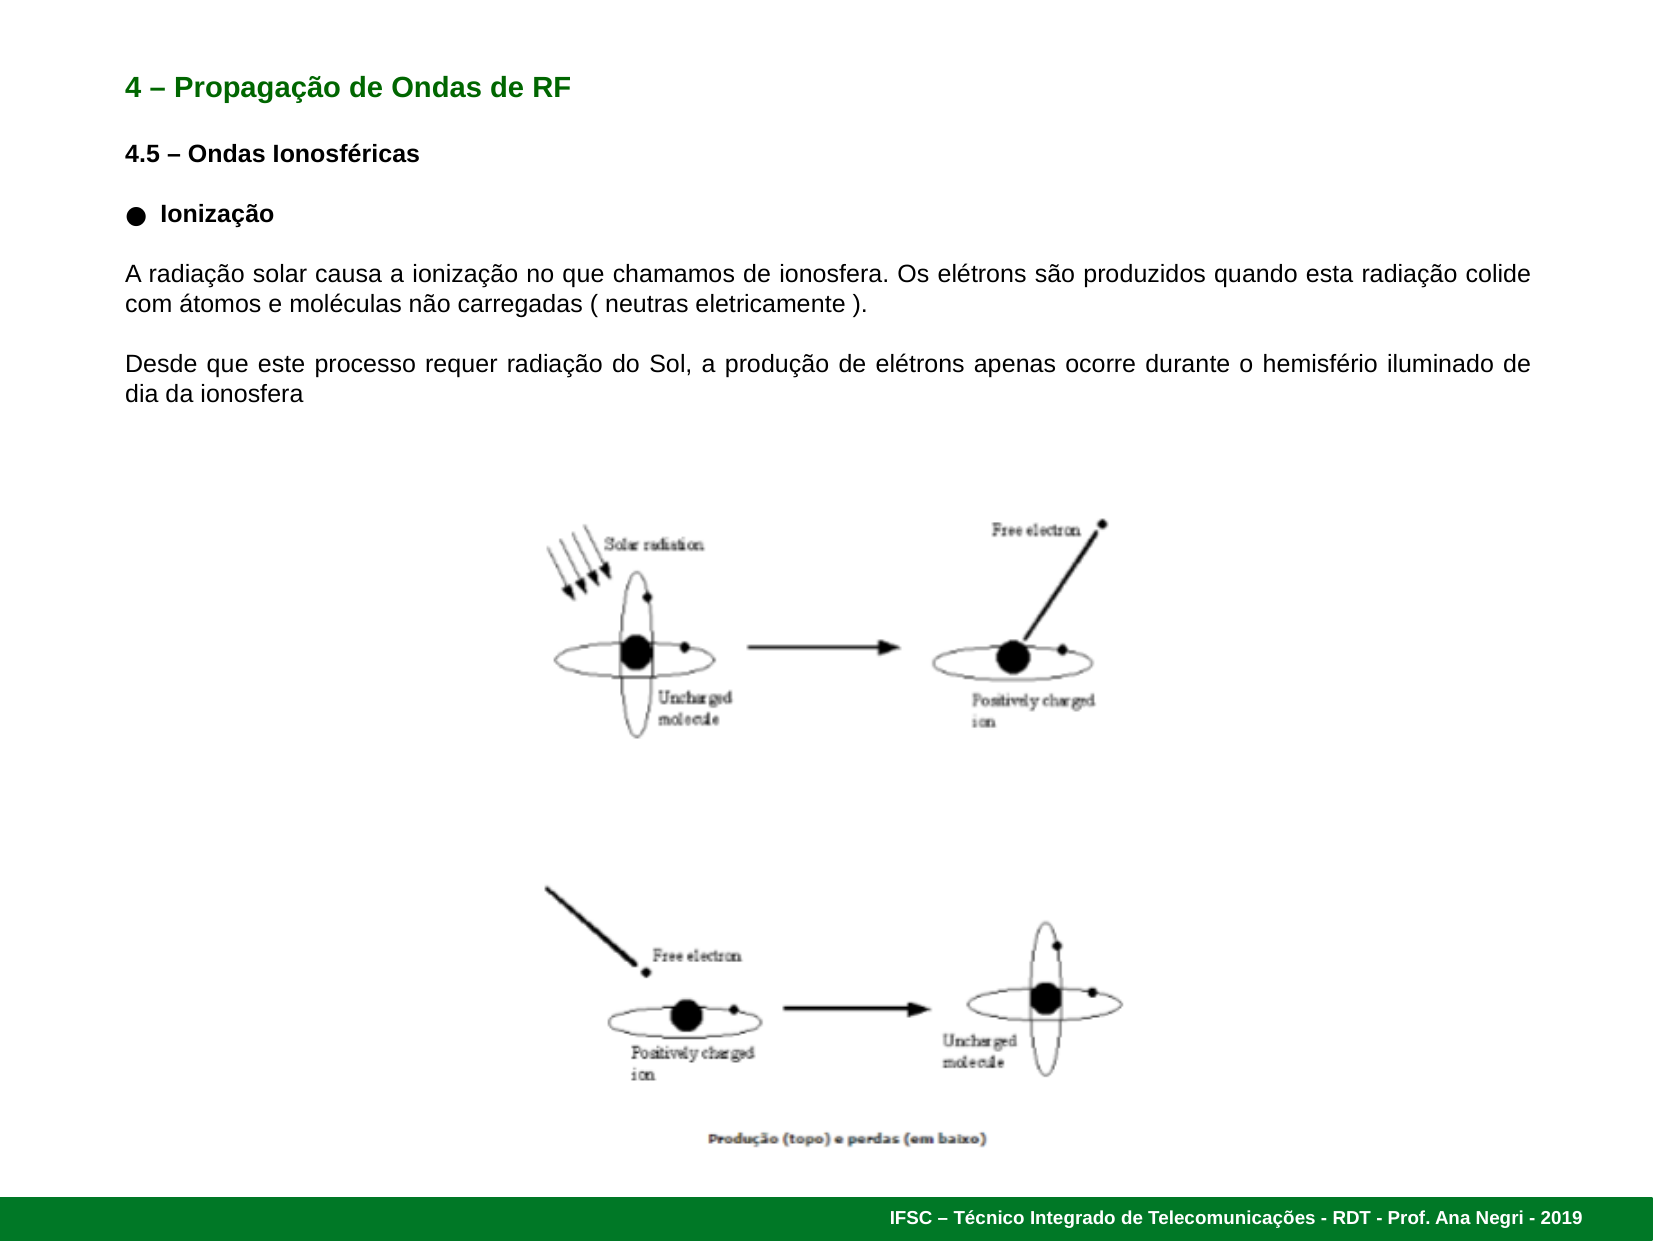

4 – Propagação de Ondas de RF
4.5 – Ondas Ionosféricas
Ionização
A radiação solar causa a ionização no que chamamos de ionosfera. Os elétrons são produzidos quando esta radiação colide com átomos e moléculas não carregadas ( neutras eletricamente ).
Desde que este processo requer radiação do Sol, a produção de elétrons apenas ocorre durante o hemisfério iluminado de dia da ionosfera
IFSC – Técnico Integrado de Telecomunicações - RDT - Prof. Ana Negri - 2019